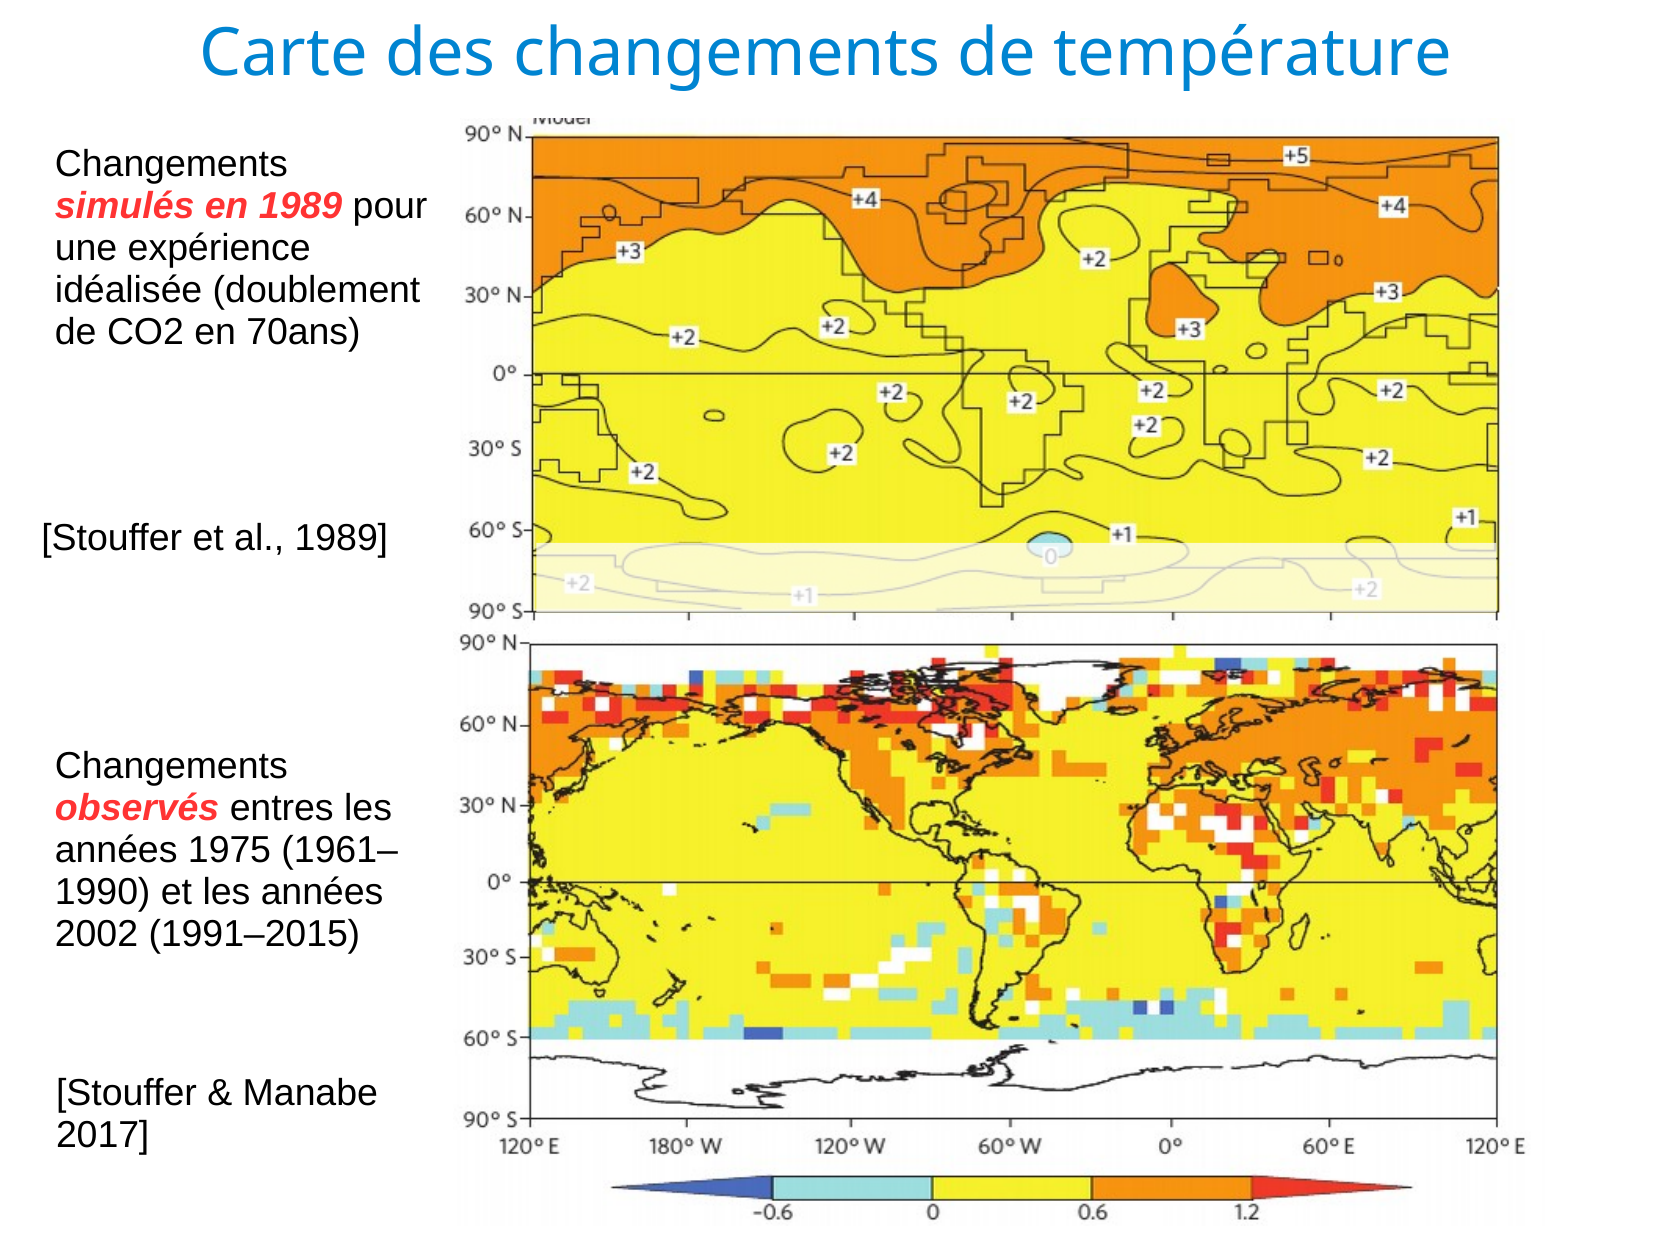

# Carte des changements de température
Changements simulés en 1989 pour une expérience idéalisée (doublement de CO2 en 70ans)
[Stouffer et al., 1989]
Changements observés entres les années 1975 (1961–1990) et les années 2002 (1991–2015)
[Stouffer & Manabe 2017]